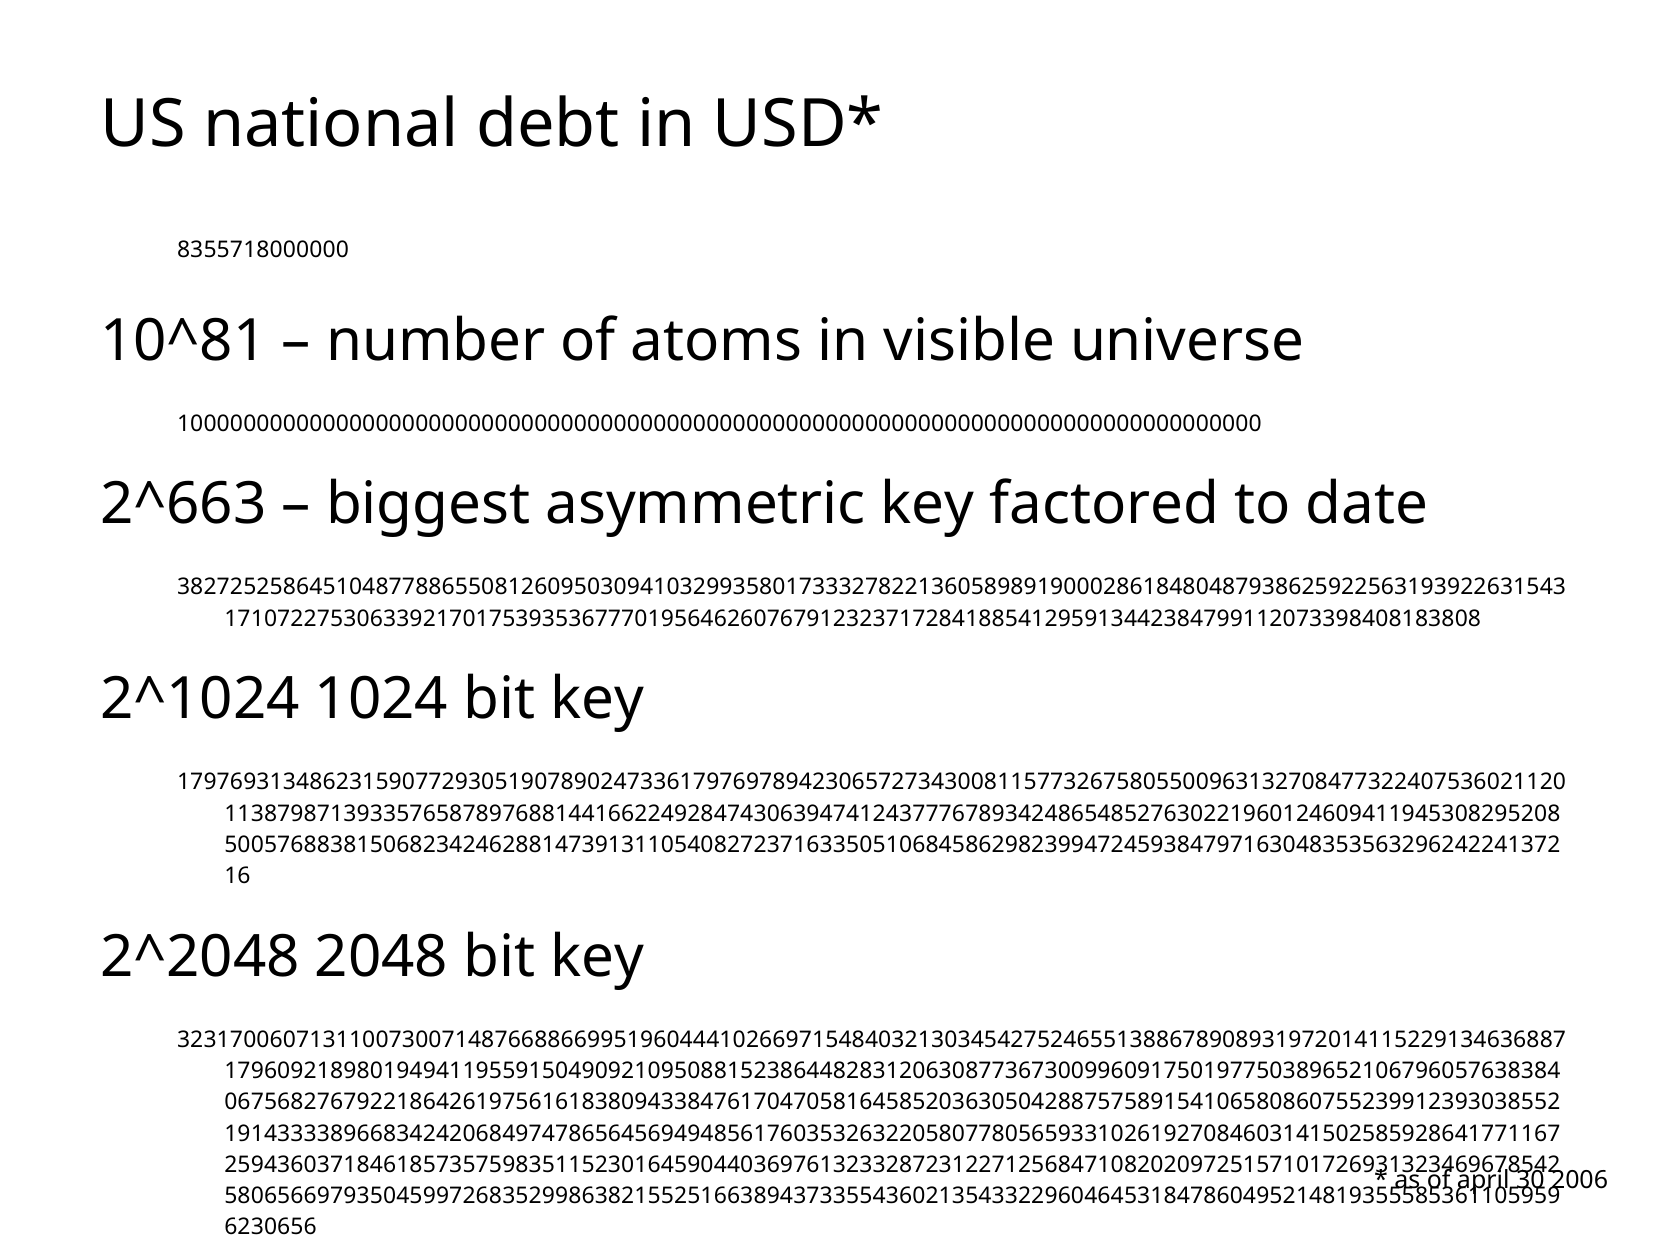

# US national debt in USD*
8355718000000
10^81 – number of atoms in visible universe
1000000000000000000000000000000000000000000000000000000000000000000000000000000000
2^663 – biggest asymmetric key factored to date
38272525864510487788655081260950309410329935801733327822136058989190002861848048793862592256319392263154317107227530633921701753935367770195646260767912323717284188541295913442384799112073398408183808
2^1024 1024 bit key
179769313486231590772930519078902473361797697894230657273430081157732675805500963132708477322407536021120113879871393357658789768814416622492847430639474124377767893424865485276302219601246094119453082952085005768838150682342462881473913110540827237163350510684586298239947245938479716304835356329624224137216
2^2048 2048 bit key
32317006071311007300714876688669951960444102669715484032130345427524655138867890893197201411522913463688717960921898019494119559150490921095088152386448283120630877367300996091750197750389652106796057638384067568276792218642619756161838094338476170470581645852036305042887575891541065808607552399123930385521914333389668342420684974786564569494856176035326322058077805659331026192708460314150258592864177116725943603718461857357598351152301645904403697613233287231227125684710820209725157101726931323469678542580656697935045997268352998638215525166389437335543602135433229604645318478604952148193555853611059596230656
* as of april 30 2006